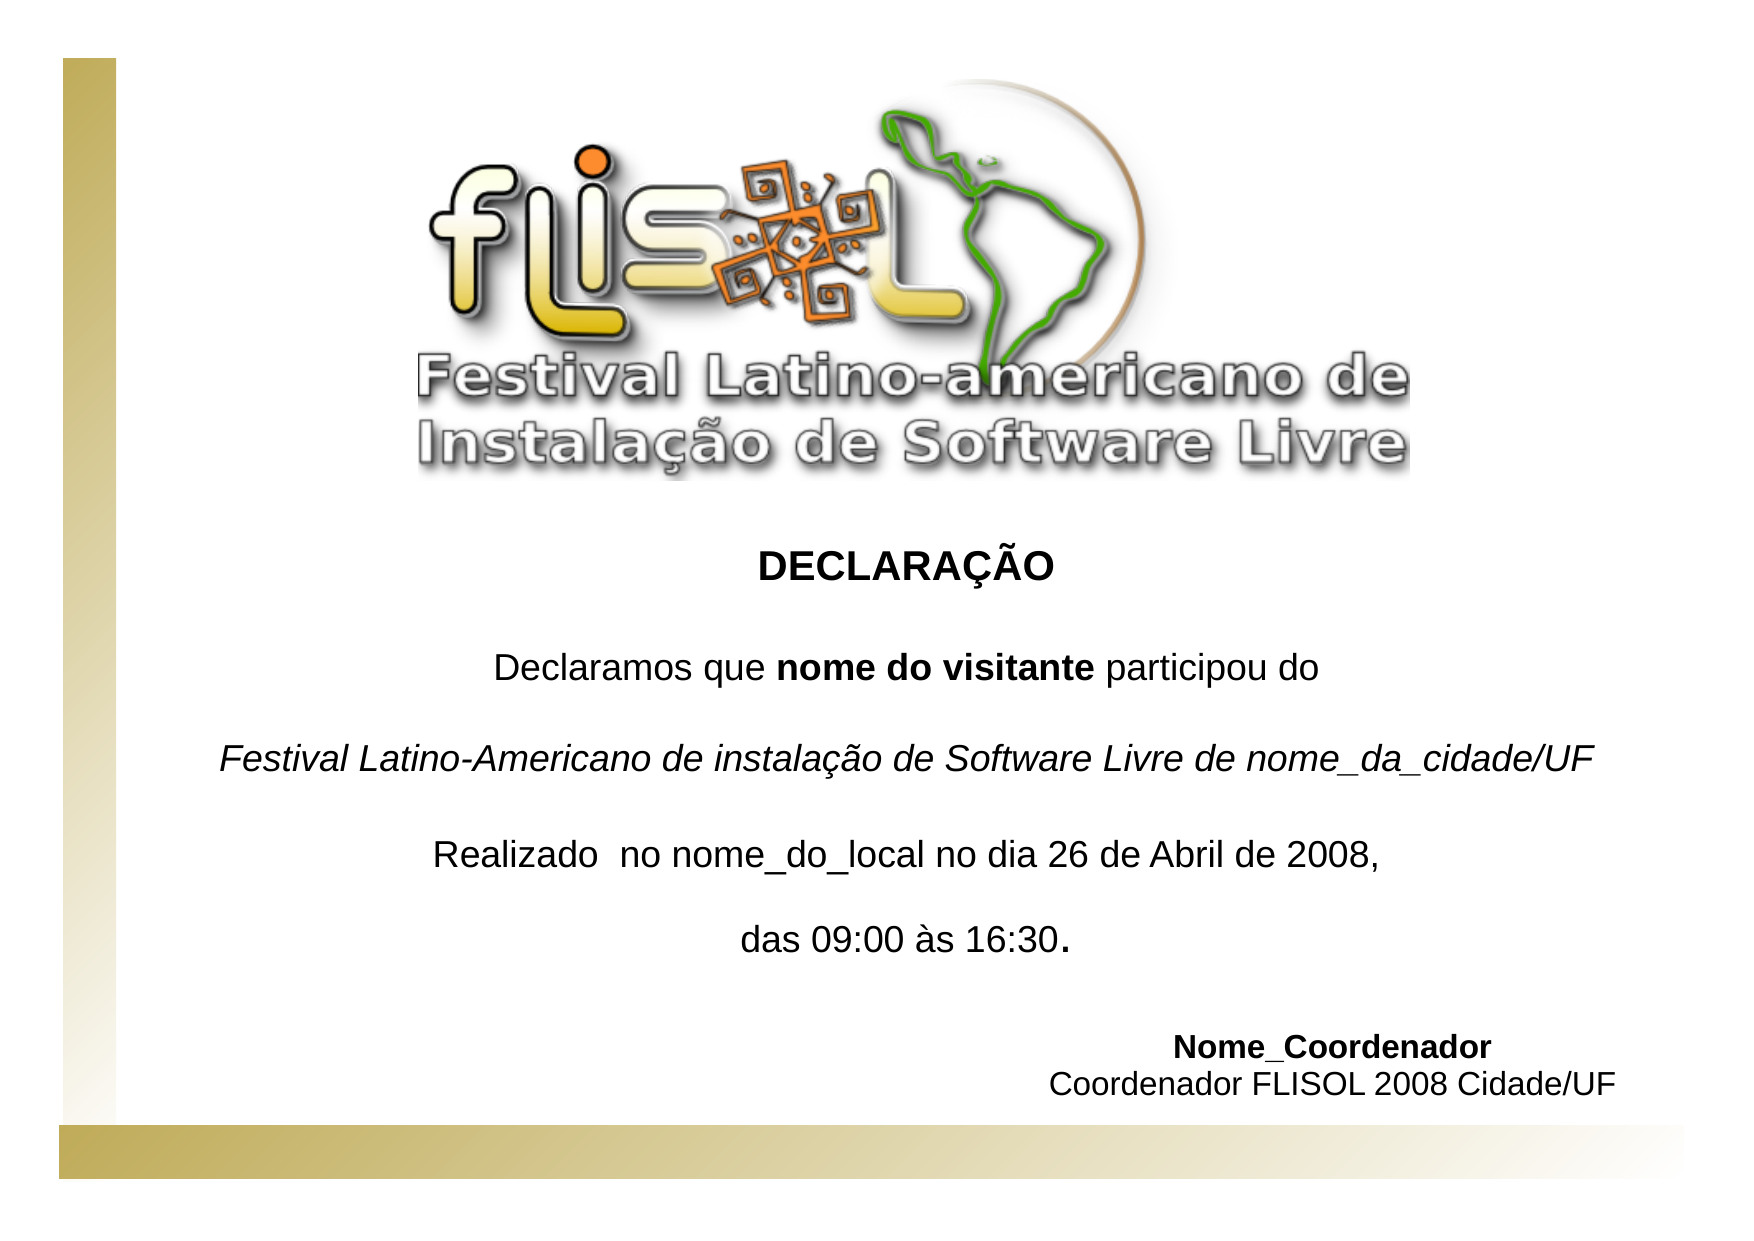

# DECLARAÇÃO
Declaramos que nome do visitante participou do
Festival Latino-Americano de instalação de Software Livre de nome_da_cidade/UF
Realizado no nome_do_local no dia 26 de Abril de 2008,
das 09:00 às 16:30.
Nome_Coordenador
Coordenador FLISOL 2008 Cidade/UF